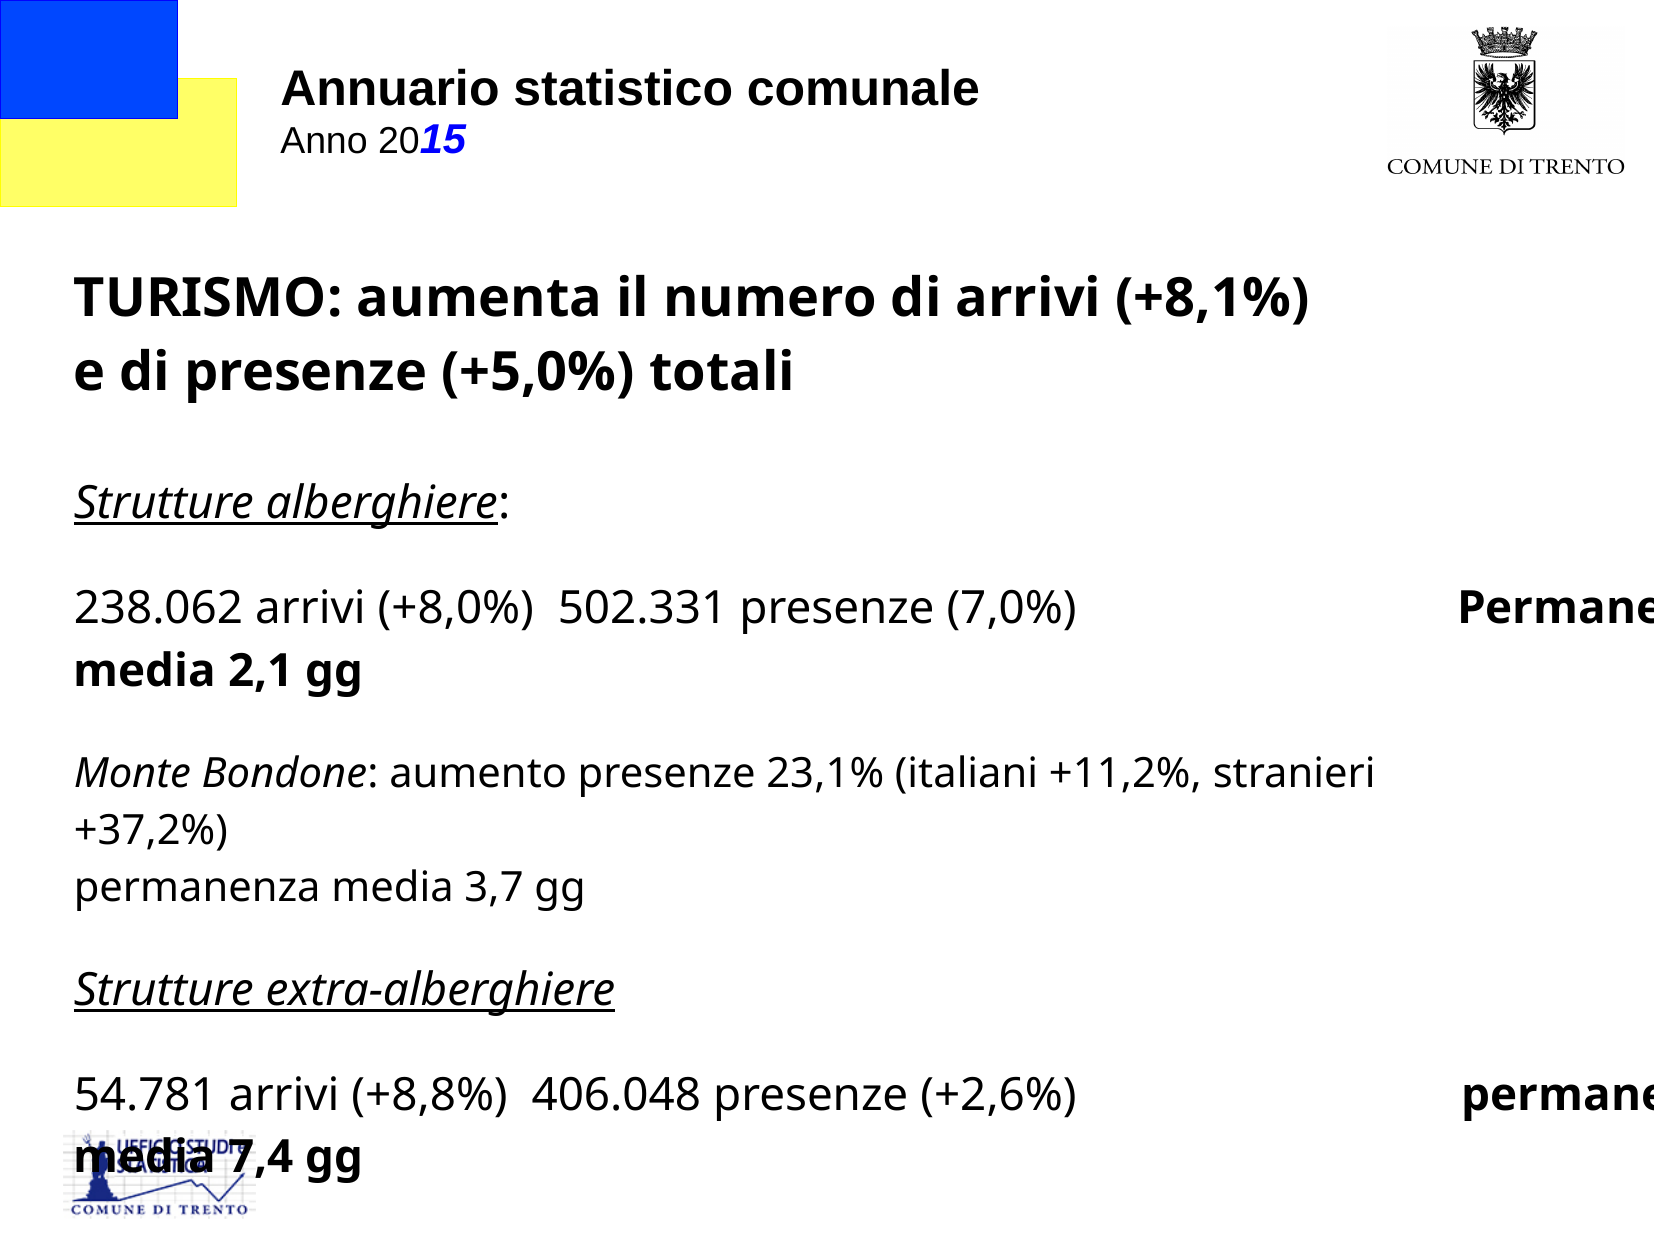

Annuario statistico comunale
Anno 2015
TURISMO: aumenta il numero di arrivi (+8,1%)
e di presenze (+5,0%) totali
Strutture alberghiere:
238.062 arrivi (+8,0%) 502.331 presenze (7,0%) 		 Permanenza media 2,1 gg
Monte Bondone: aumento presenze 23,1% (italiani +11,2%, stranieri
+37,2%)
permanenza media 3,7 gg
Strutture extra-alberghiere
54.781 arrivi (+8,8%) 406.048 presenze (+2,6%) permanenza media 7,4 gg